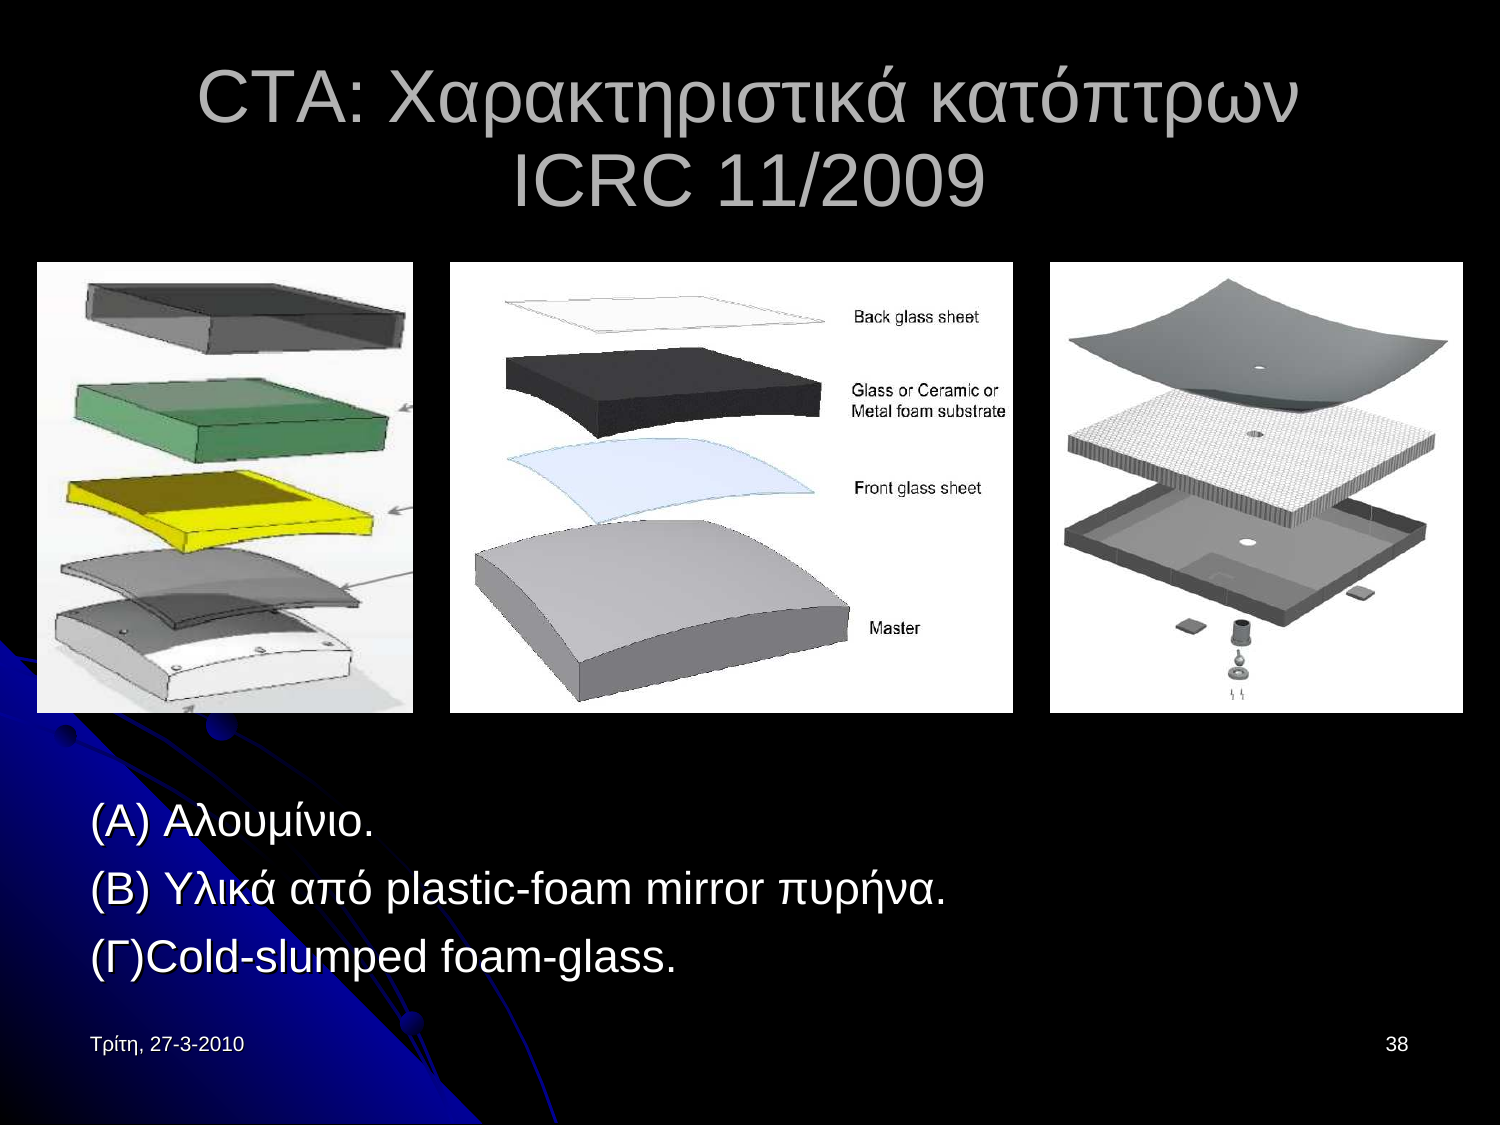

# CTA: Χαρακτηριστικά κατόπτρων ICRC 11/2009
(Α) Αλουμίνιο.
(Β) Υλικά από plastic-foam mirror πυρήνα.
(Γ)Cold-slumped foam-glass.
Τρίτη, 27-3-2010
38